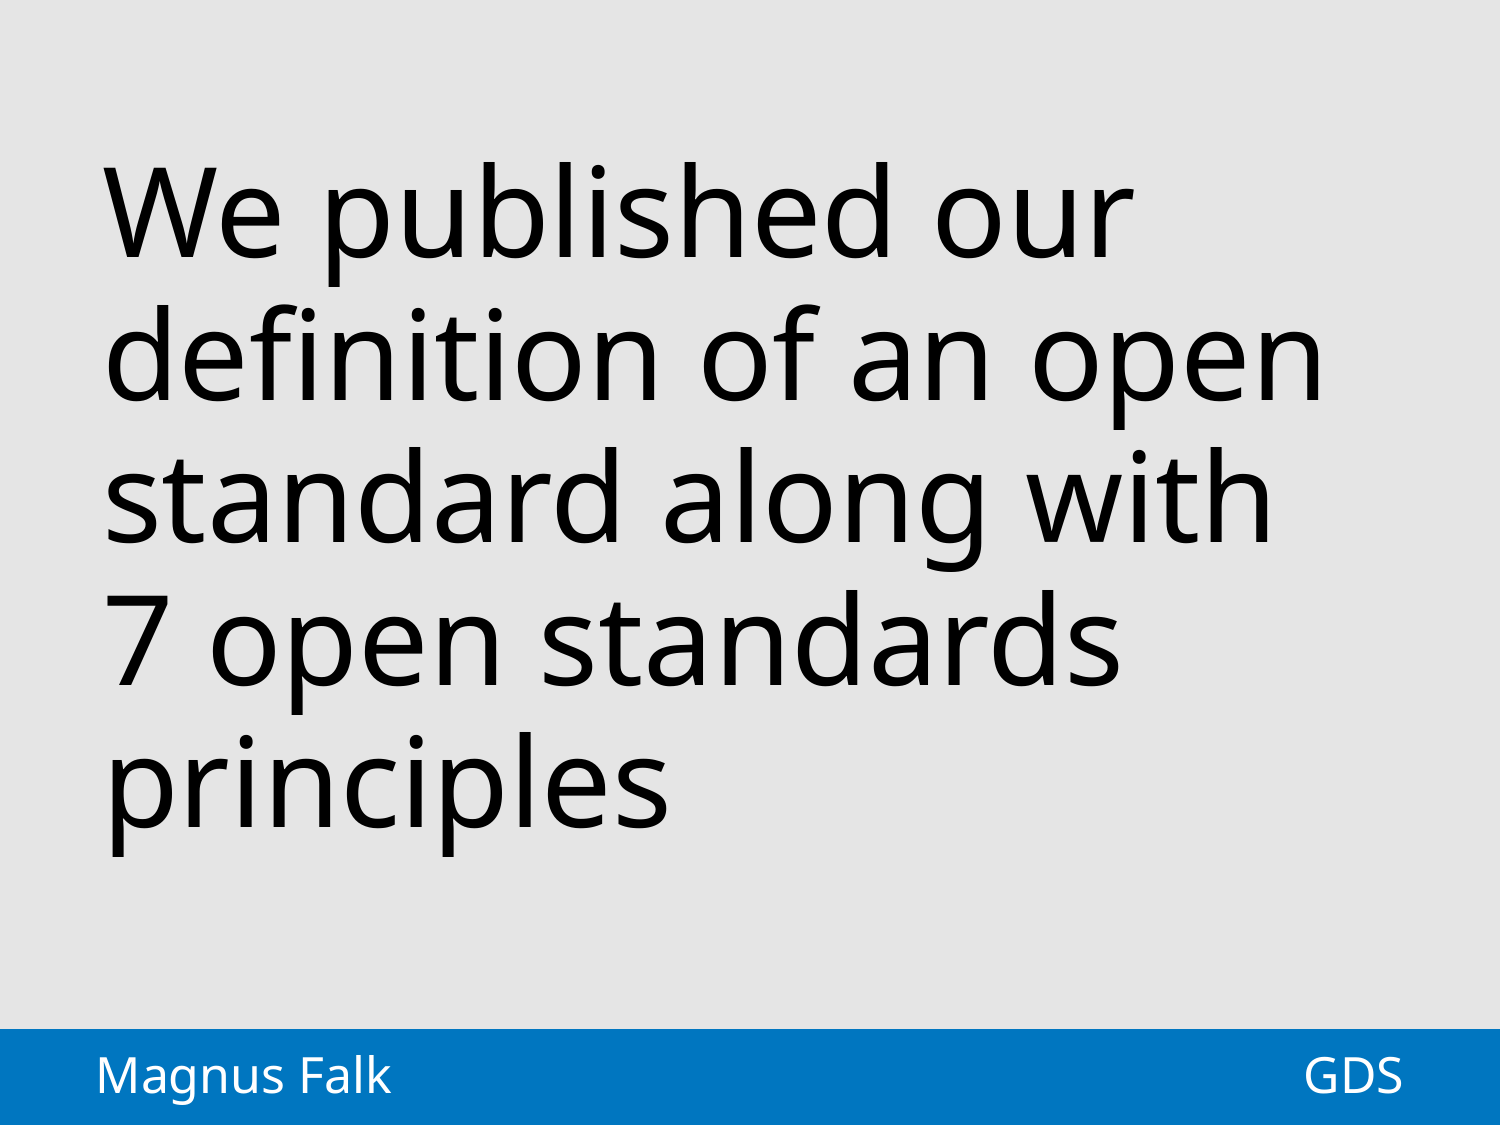

# We published our definition of an open standard along with 7 open standards principles
Magnus Falk
GDS